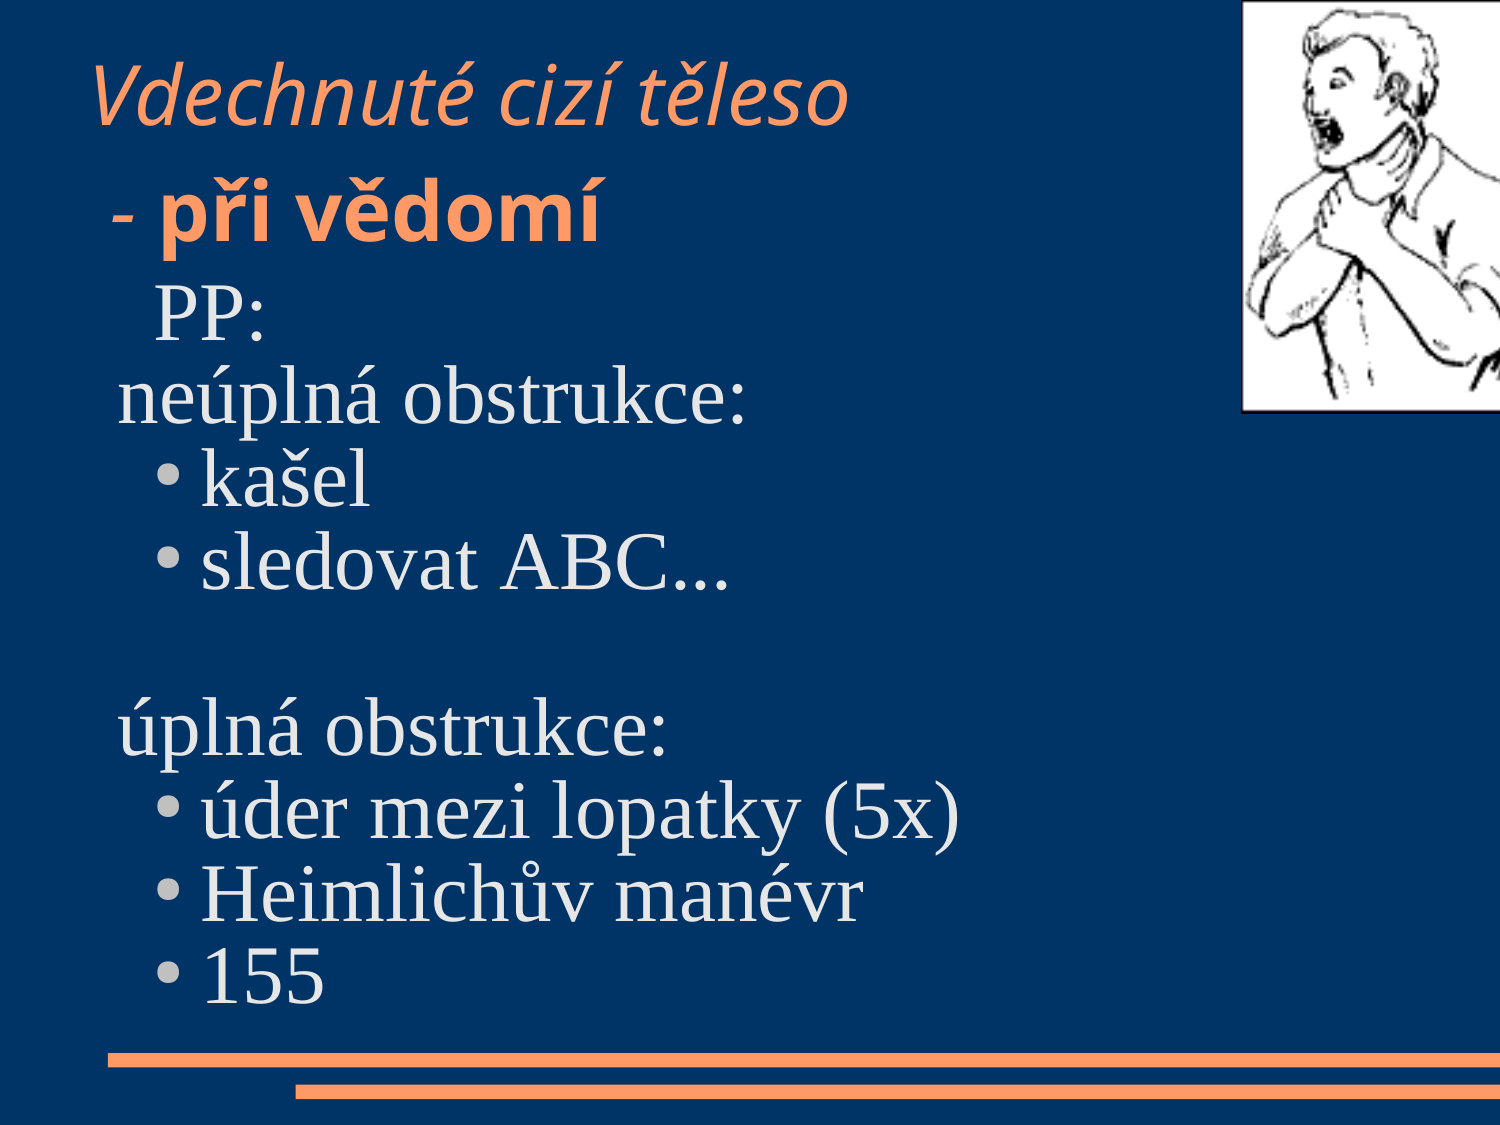

# Vdechnuté cizí těleso - při vědomí
PP:
neúplná obstrukce:
kašel
sledovat ABC...
úplná obstrukce:
úder mezi lopatky (5x)
Heimlichův manévr
155